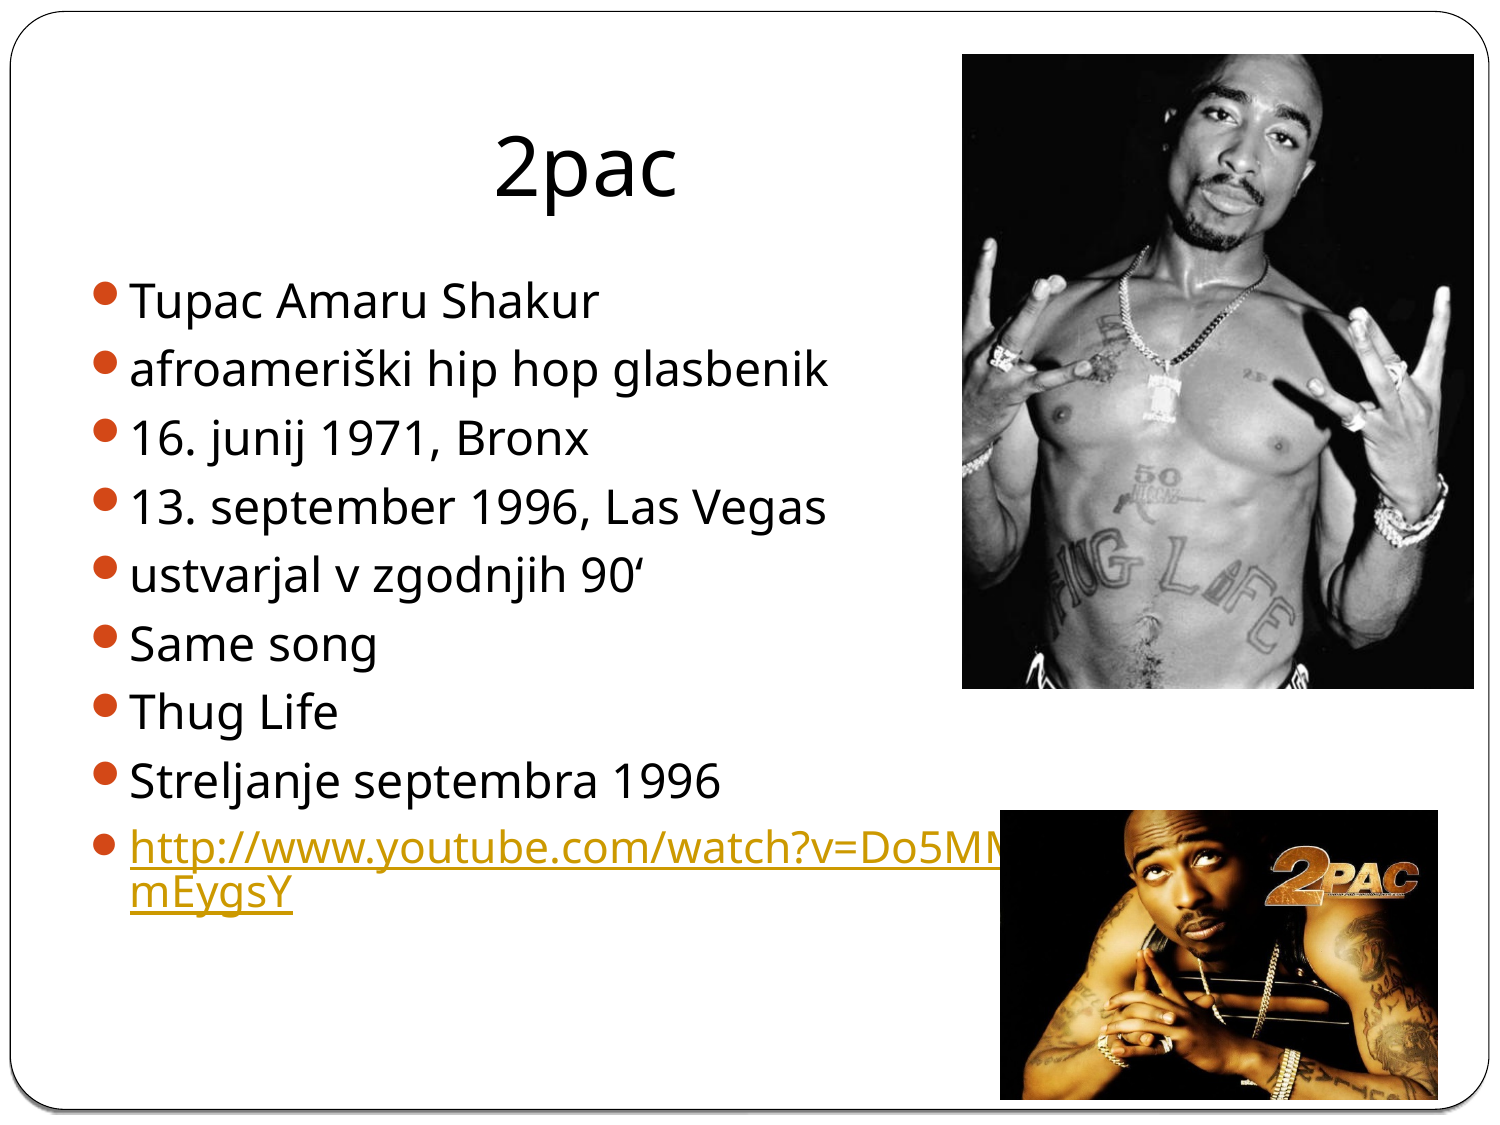

# 2pac
Tupac Amaru Shakur
afroameriški hip hop glasbenik
16. junij 1971, Bronx
13. september 1996, Las Vegas
ustvarjal v zgodnjih 90‘
Same song
Thug Life
Streljanje septembra 1996
http://www.youtube.com/watch?v=Do5MMmEygsY